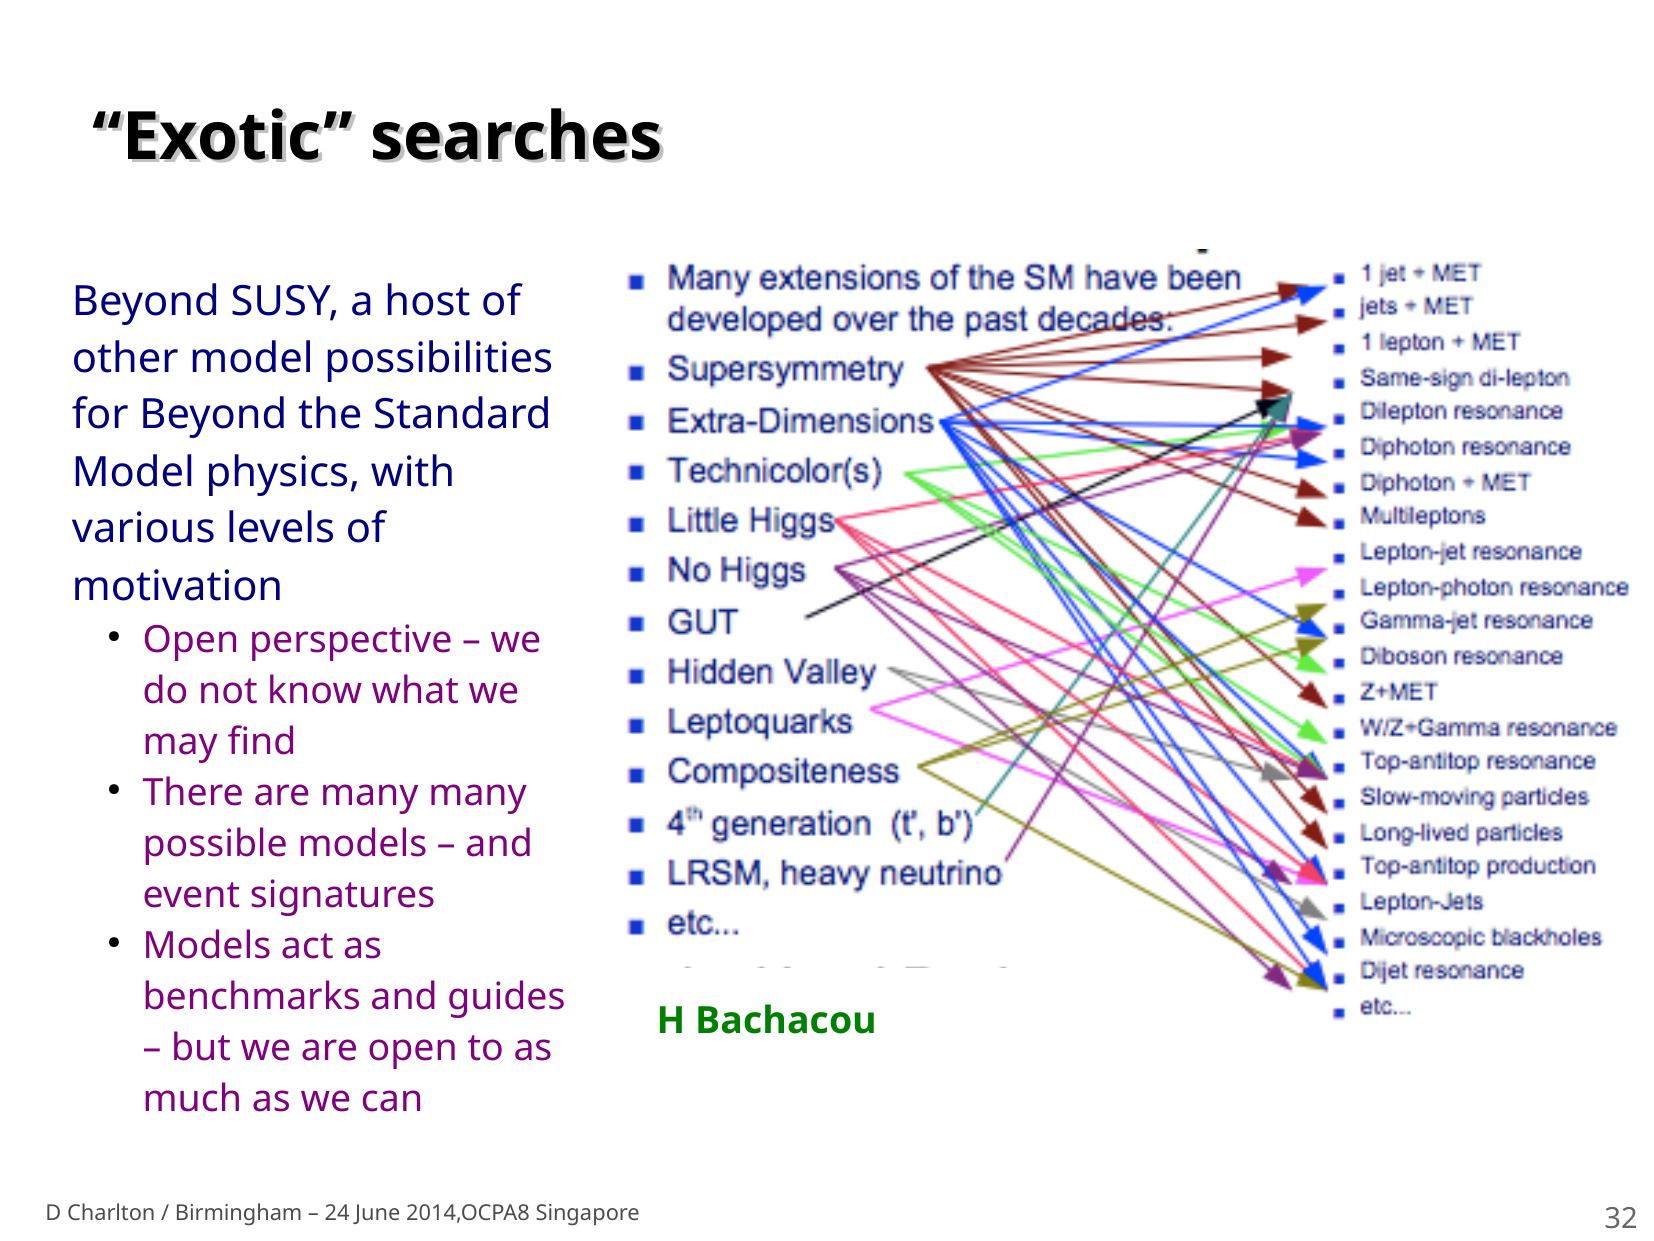

“Exotic” searches
H Bachacou
Beyond SUSY, a host of other model possibilities for Beyond the Standard Model physics, with various levels of motivation
Open perspective – we do not know what we may find
There are many many possible models – and event signatures
Models act as benchmarks and guides – but we are open to as much as we can